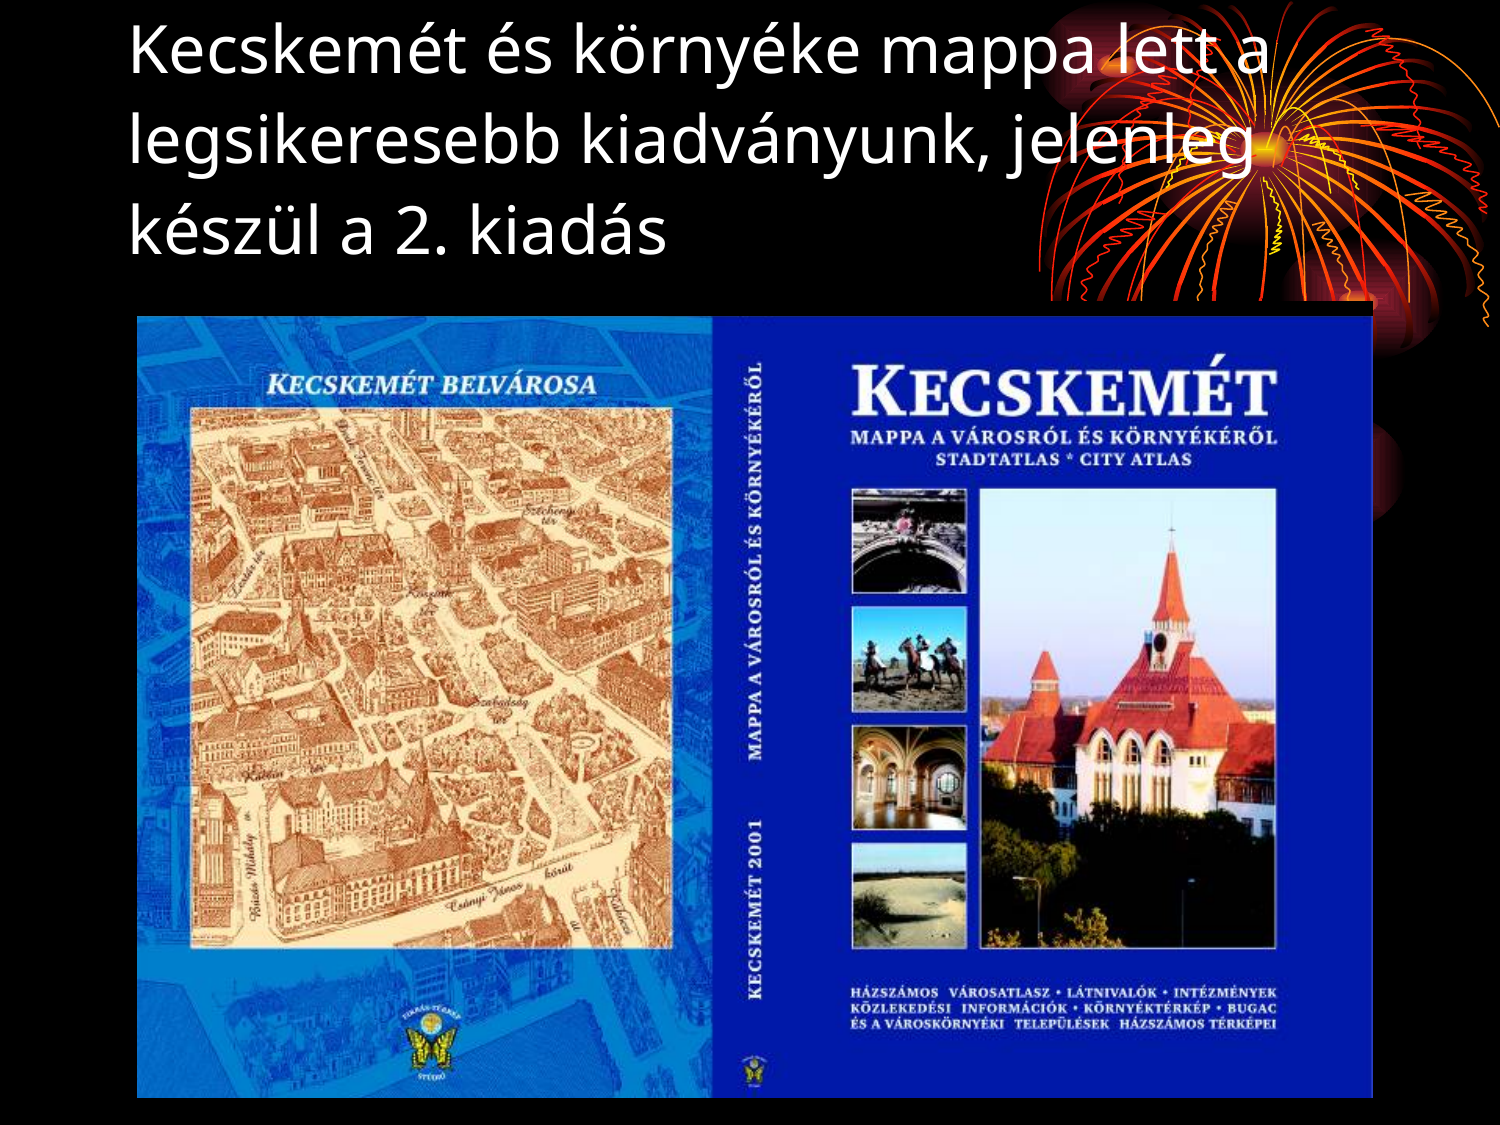

# Kecskemét és környéke mappa lett a legsikeresebb kiadványunk, jelenleg készül a 2. kiadás